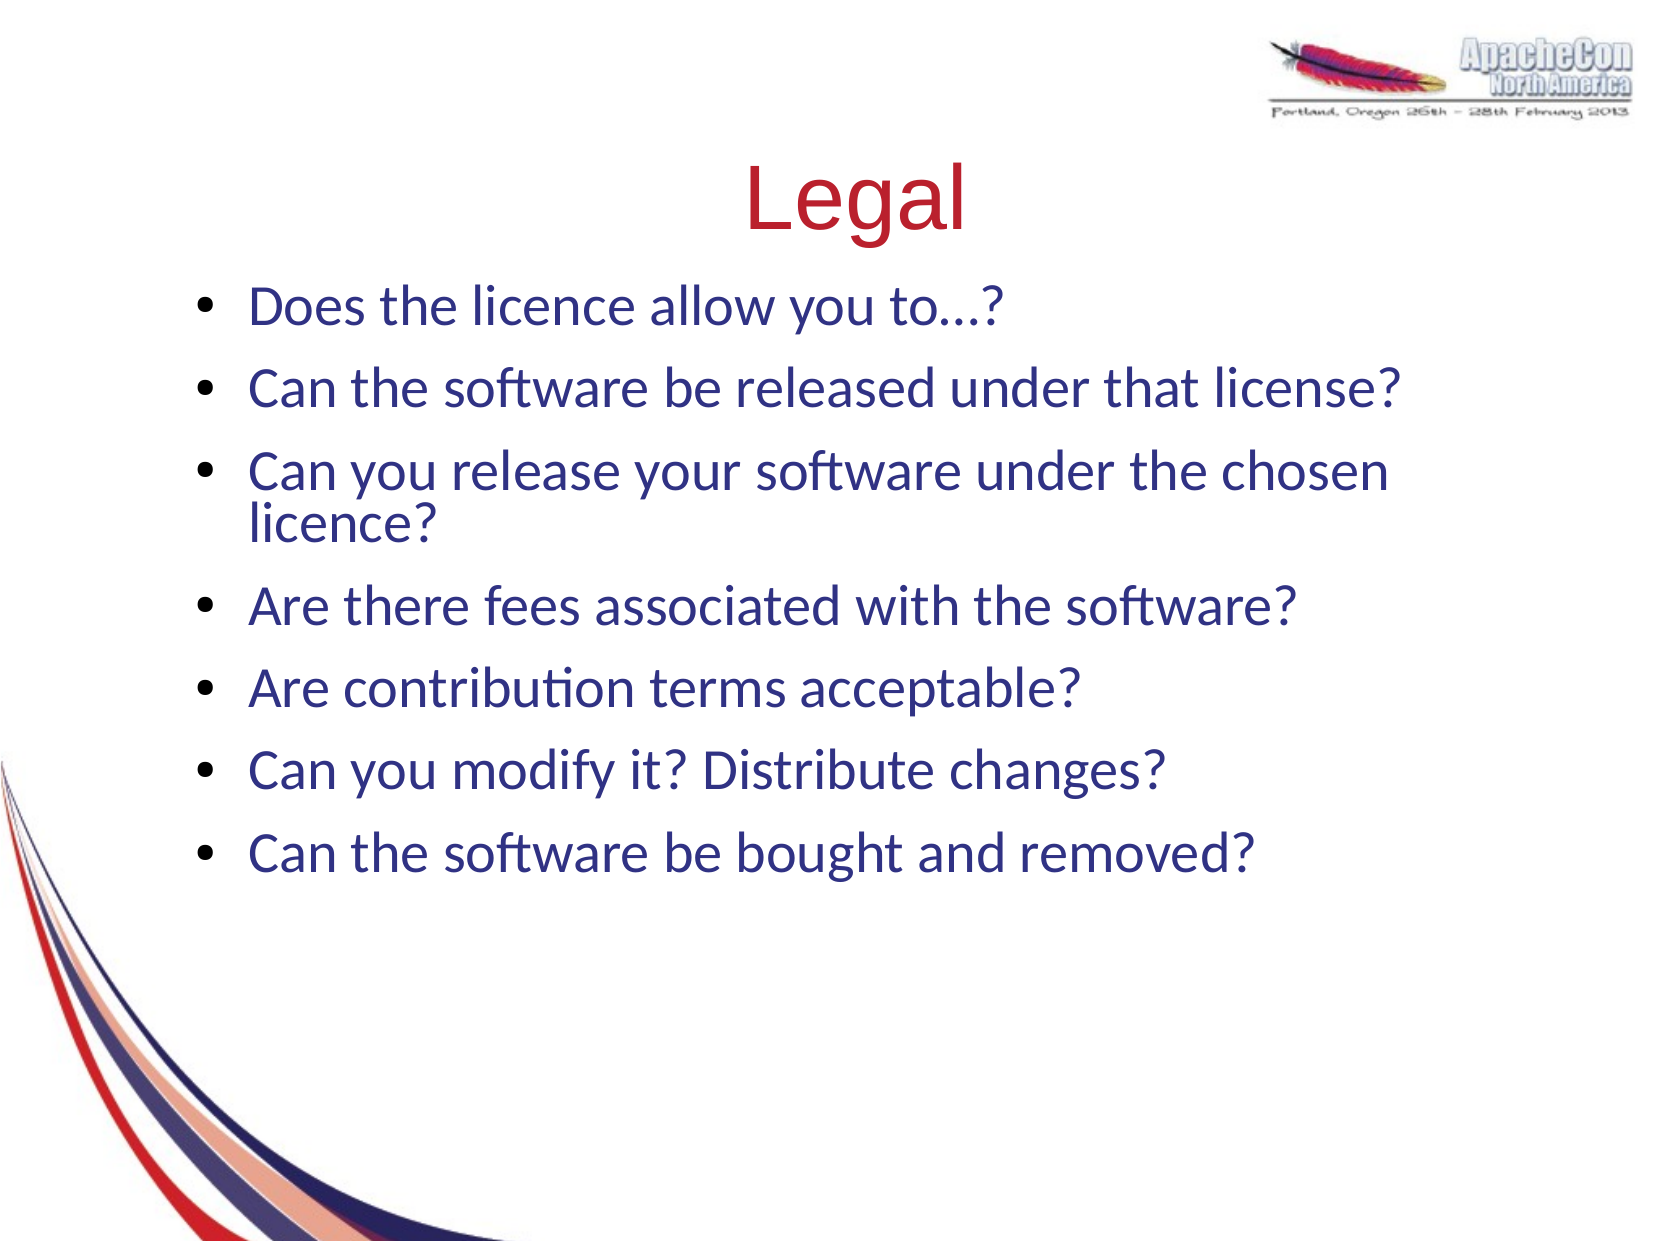

# Legal
Does the licence allow you to…?
Can the software be released under that license?
Can you release your software under the chosen licence?
Are there fees associated with the software?
Are contribution terms acceptable?
Can you modify it? Distribute changes?
Can the software be bought and removed?